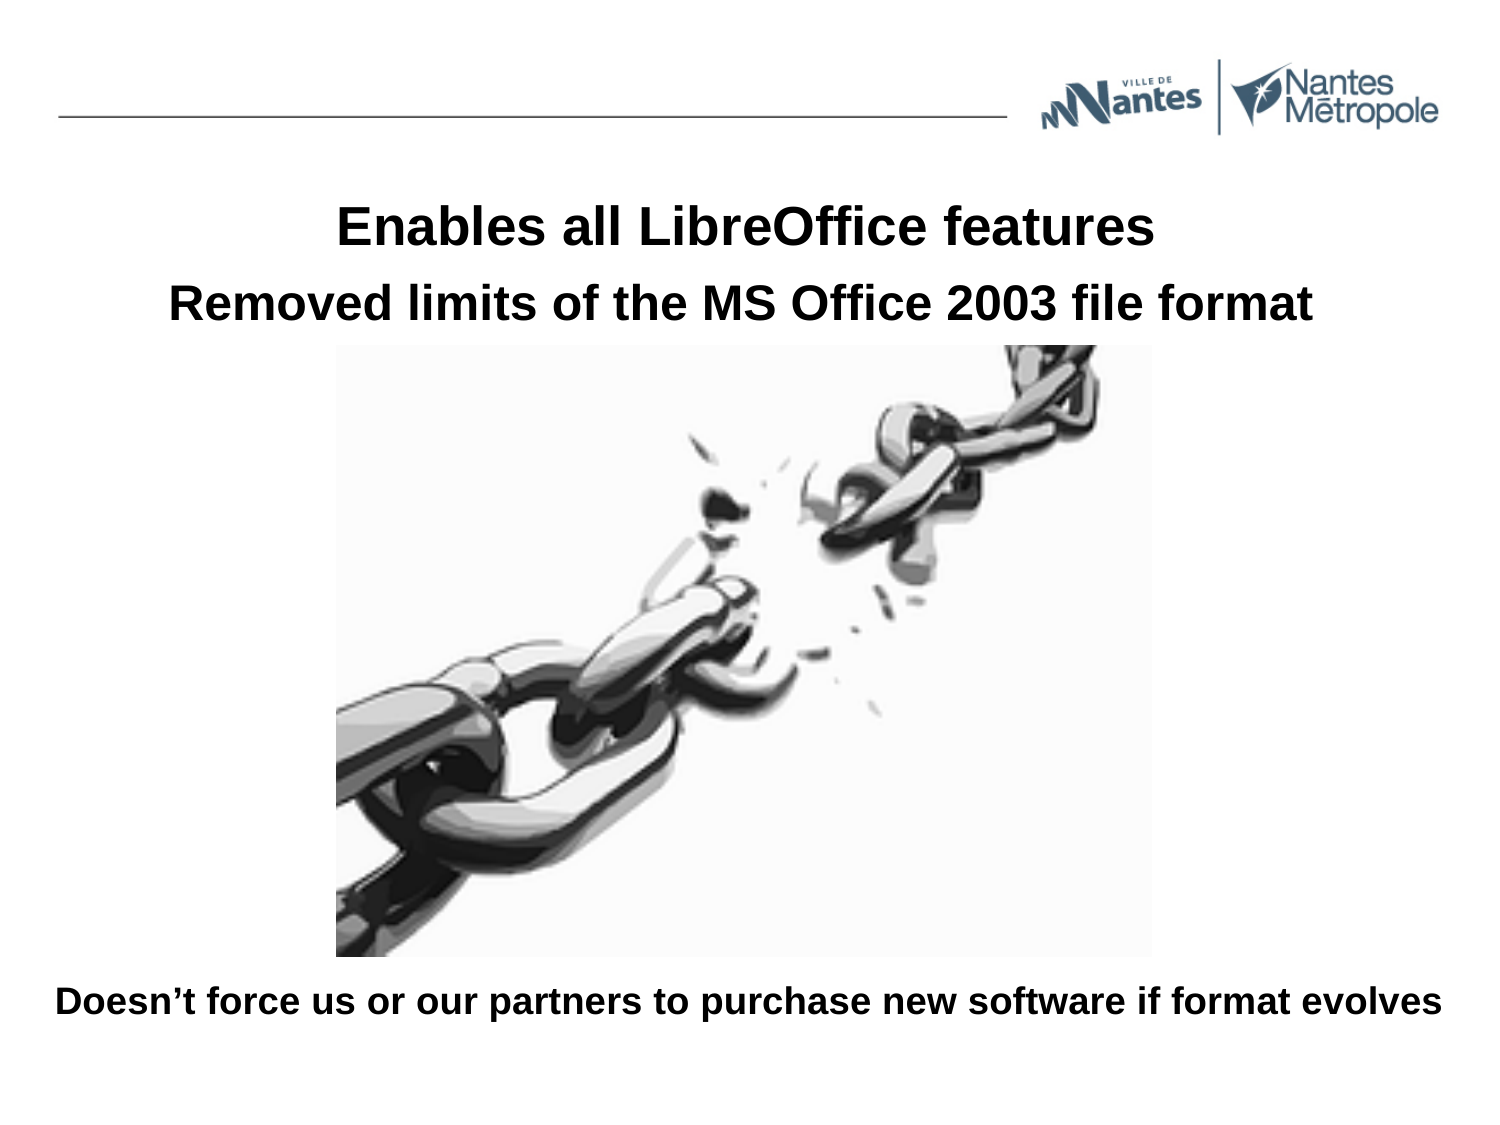

#
Enables all LibreOffice features
Removed limits of the MS Office 2003 file format
Doesn’t force us or our partners to purchase new software if format evolves